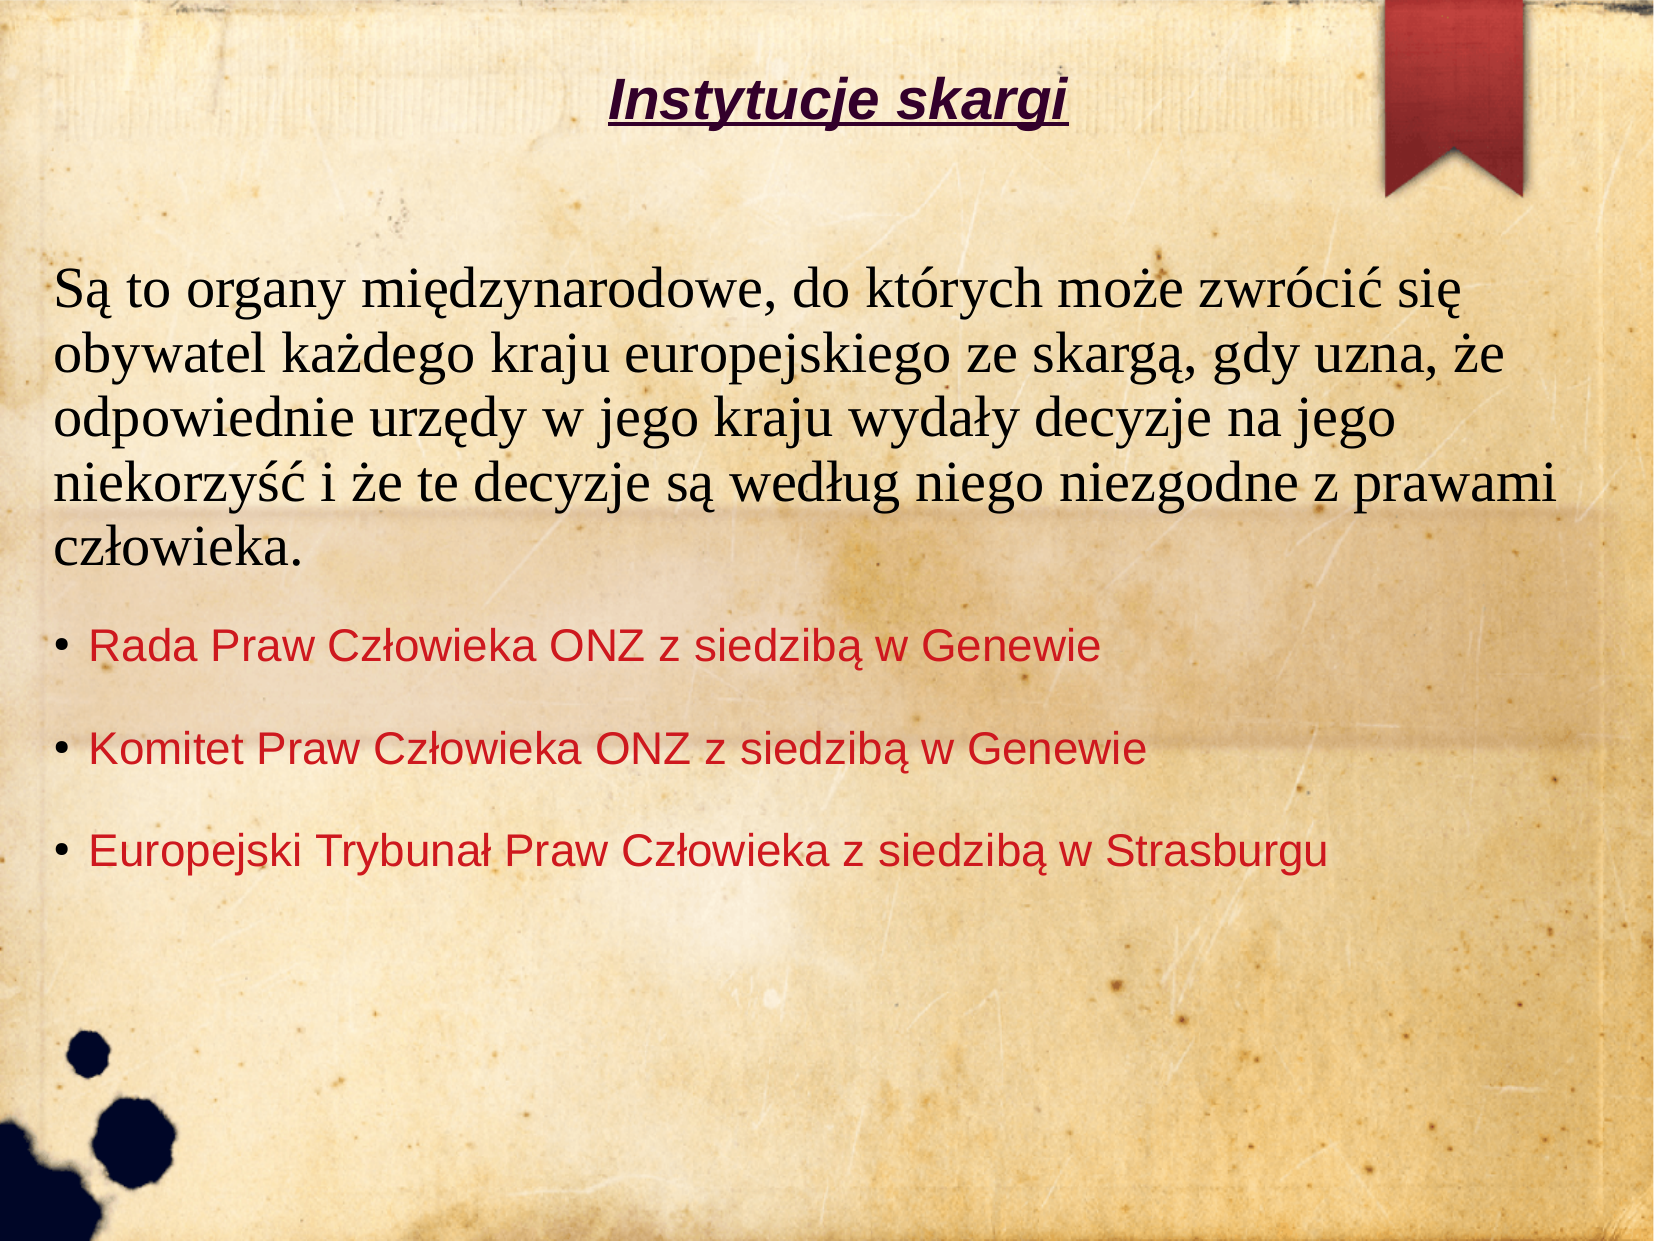

Instytucje skargi
Są to organy międzynarodowe, do których może zwrócić się obywatel każdego kraju europejskiego ze skargą, gdy uzna, że odpowiednie urzędy w jego kraju wydały decyzje na jego niekorzyść i że te decyzje są według niego niezgodne z prawami człowieka.
Rada Praw Człowieka ONZ z siedzibą w Genewie
Komitet Praw Człowieka ONZ z siedzibą w Genewie
Europejski Trybunał Praw Człowieka z siedzibą w Strasburgu